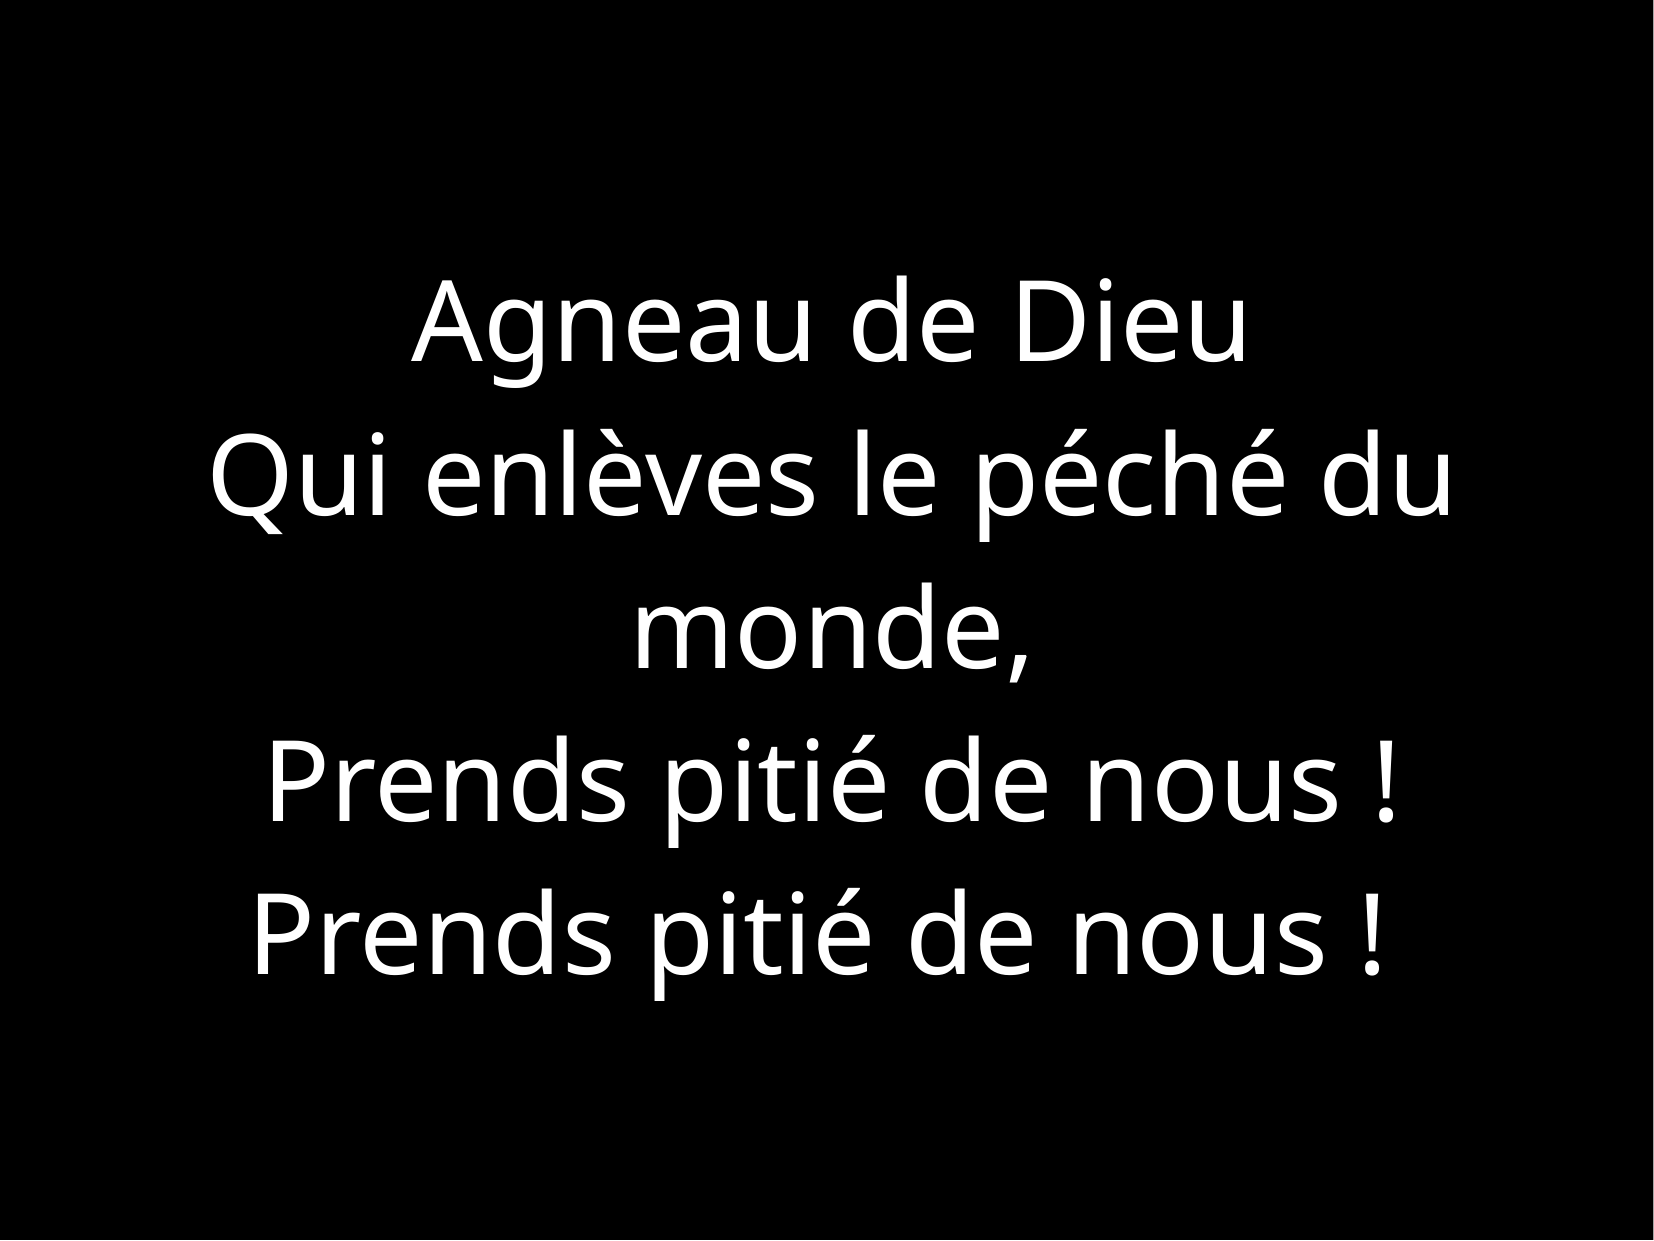

# Agneau de Dieu
Qui enlèves le péché du monde,
Prends pitié de nous !
Prends pitié de nous !